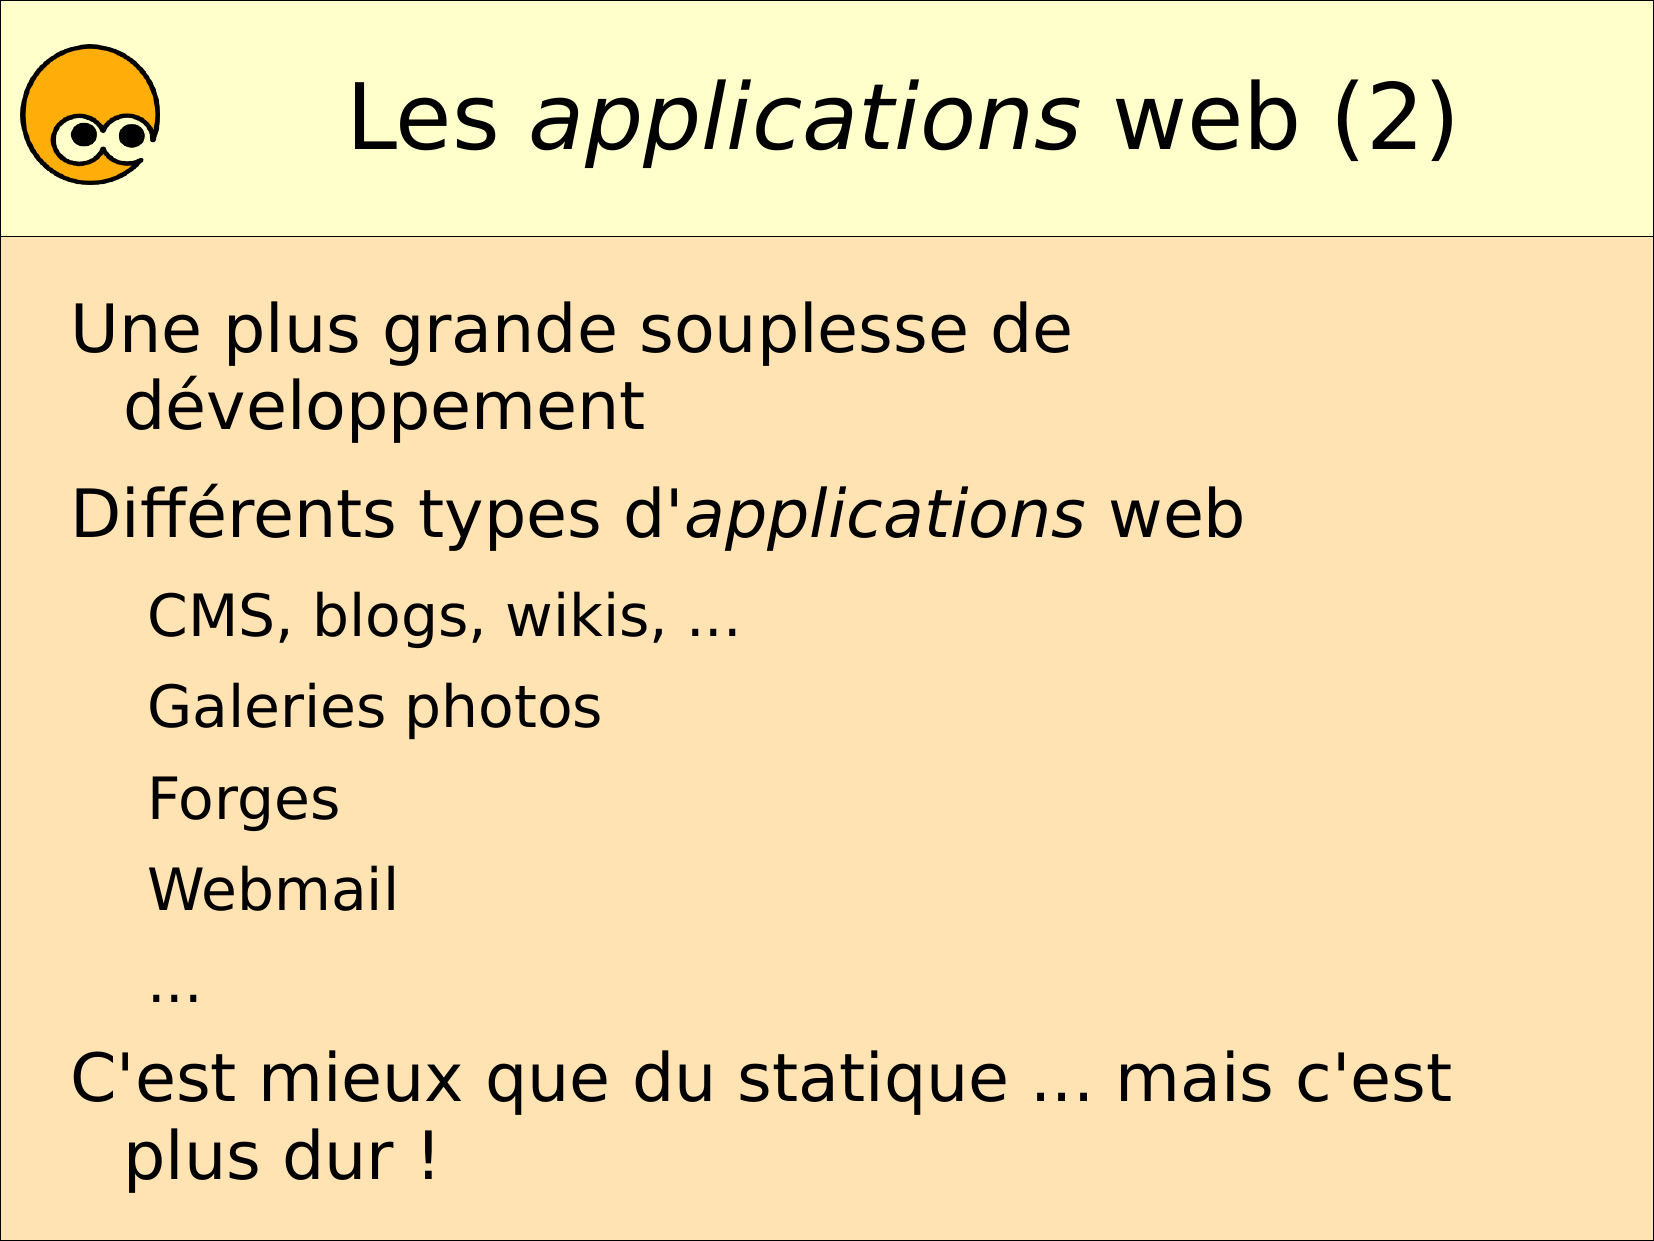

# Les applications web (2)
Une plus grande souplesse de développement
Différents types d'applications web
CMS, blogs, wikis, ...
Galeries photos
Forges
Webmail
...
C'est mieux que du statique ... mais c'est plus dur !